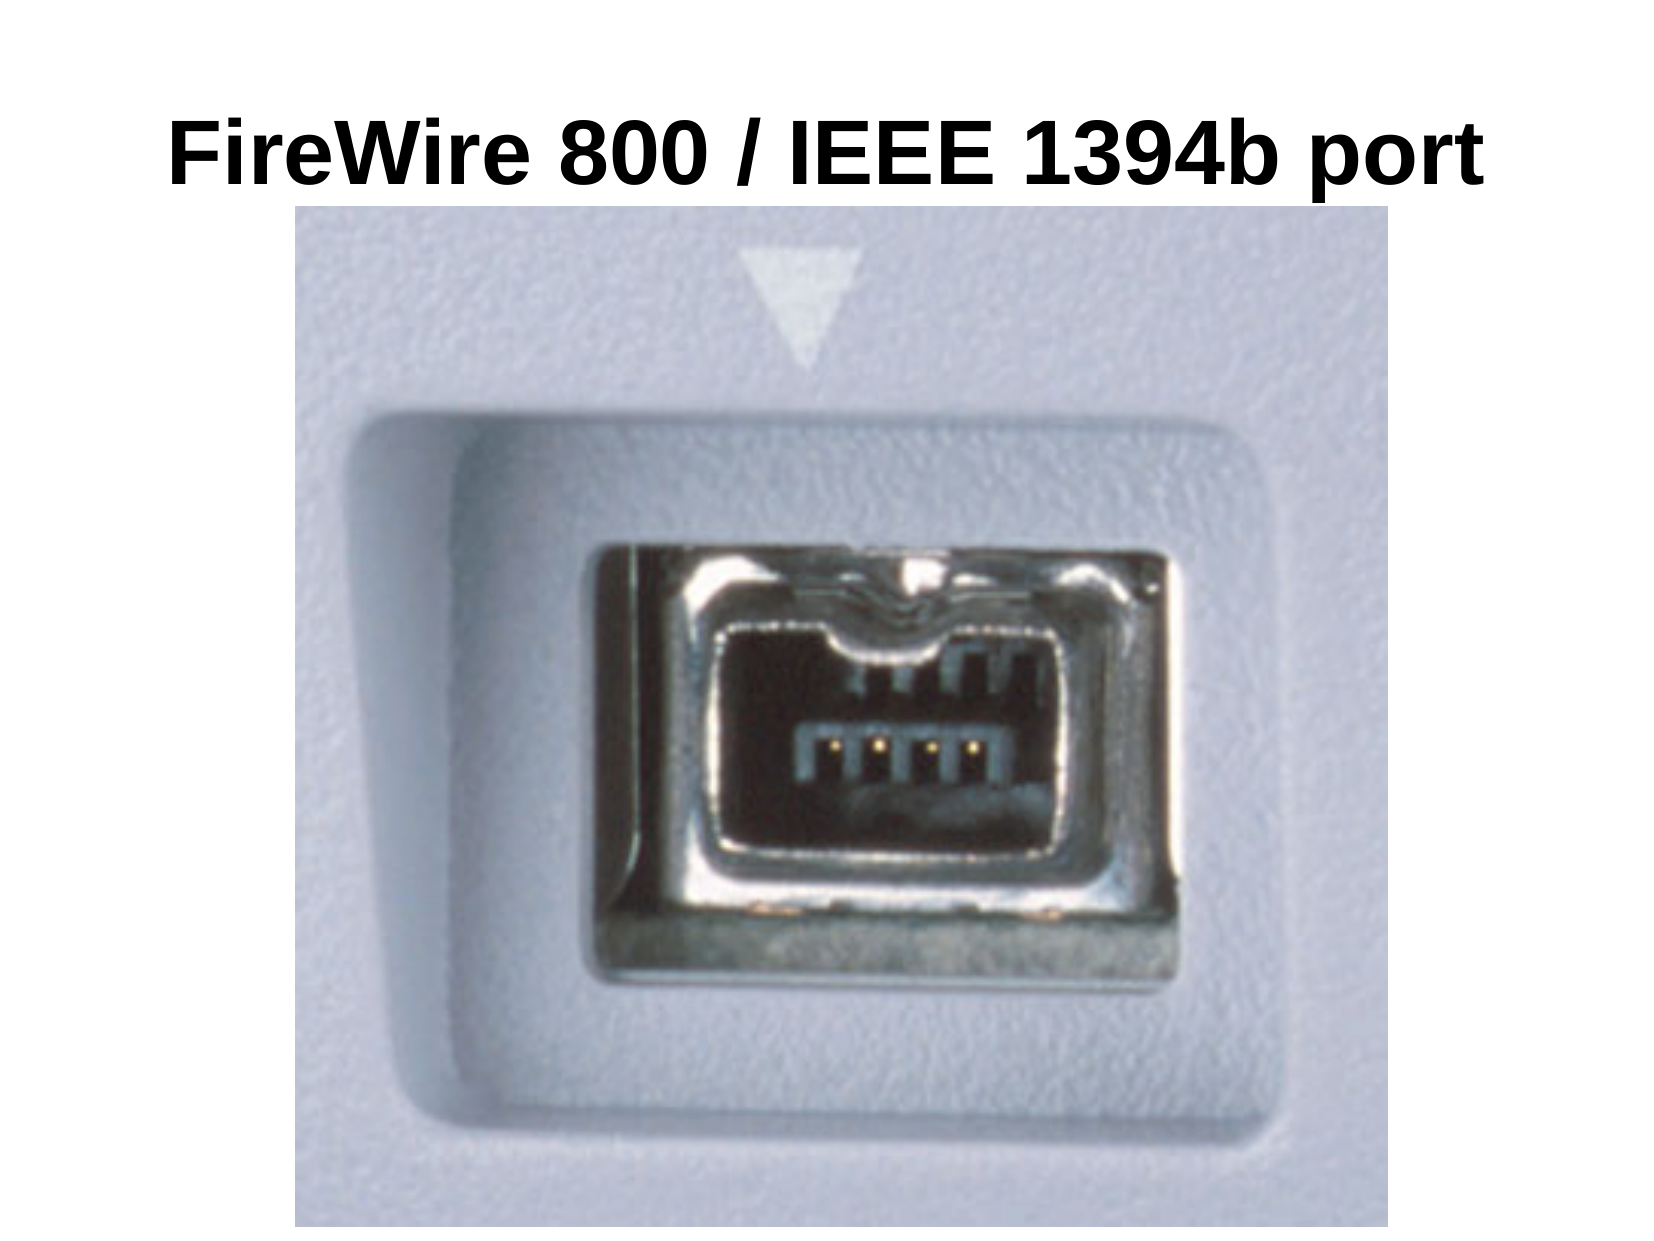

# FireWire 800 / IEEE 1394b port